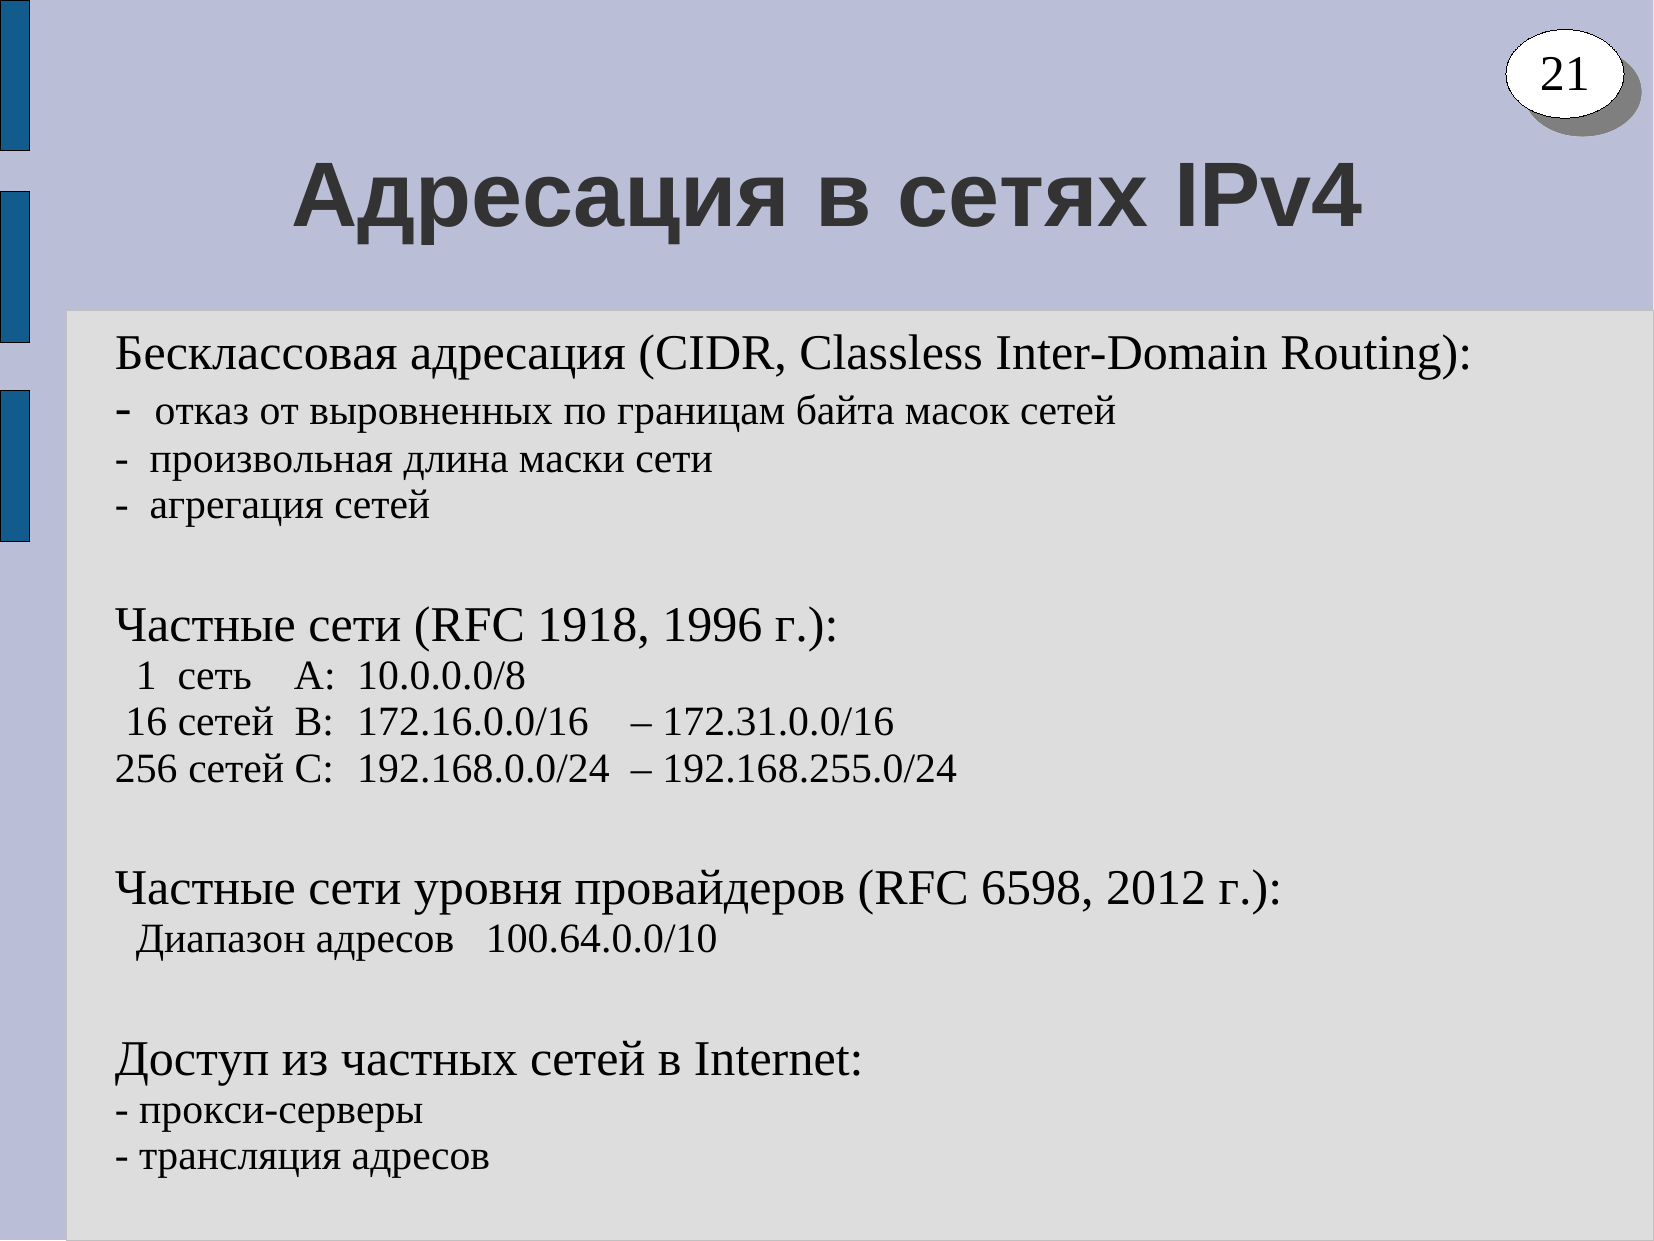

21
# Адресация в сетях IPv4
Бесклассовая адресация (CIDR, Classless Inter-Domain Routing):
- отказ от выровненных по границам байта масок сетей
- произвольная длина маски сети
- агрегация сетей
Частные сети (RFC 1918, 1996 г.):
 1 сеть A:	 10.0.0.0/8
 16 сетей B:	 172.16.0.0/16 – 172.31.0.0/16
256 сетей C:	 192.168.0.0/24 – 192.168.255.0/24
Частные сети уровня провайдеров (RFC 6598, 2012 г.):
 Диапазон адресов 100.64.0.0/10
Доступ из частных сетей в Internet:
- прокси-серверы
- трансляция адресов